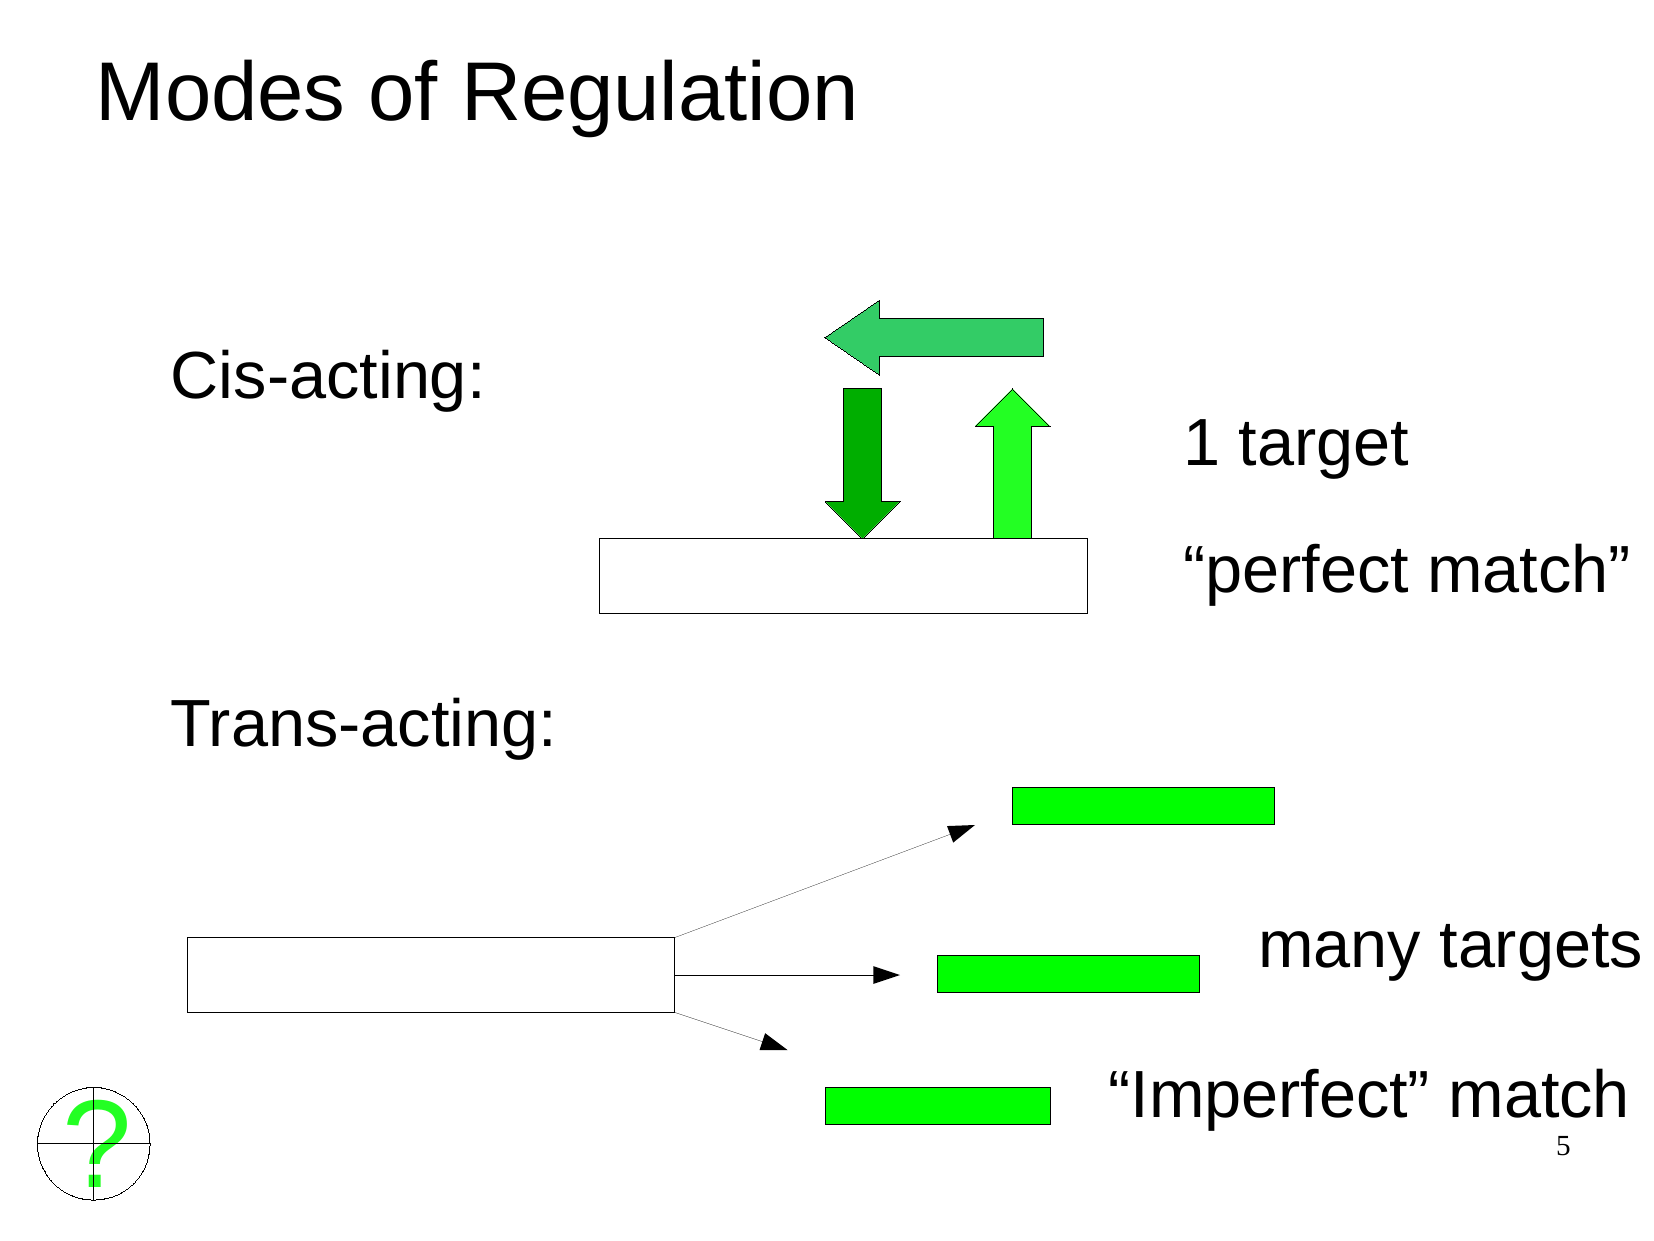

Modes of Regulation
Cis-acting:
1 target
“perfect match”
Trans-acting:
many targets
“Imperfect” match
?
5